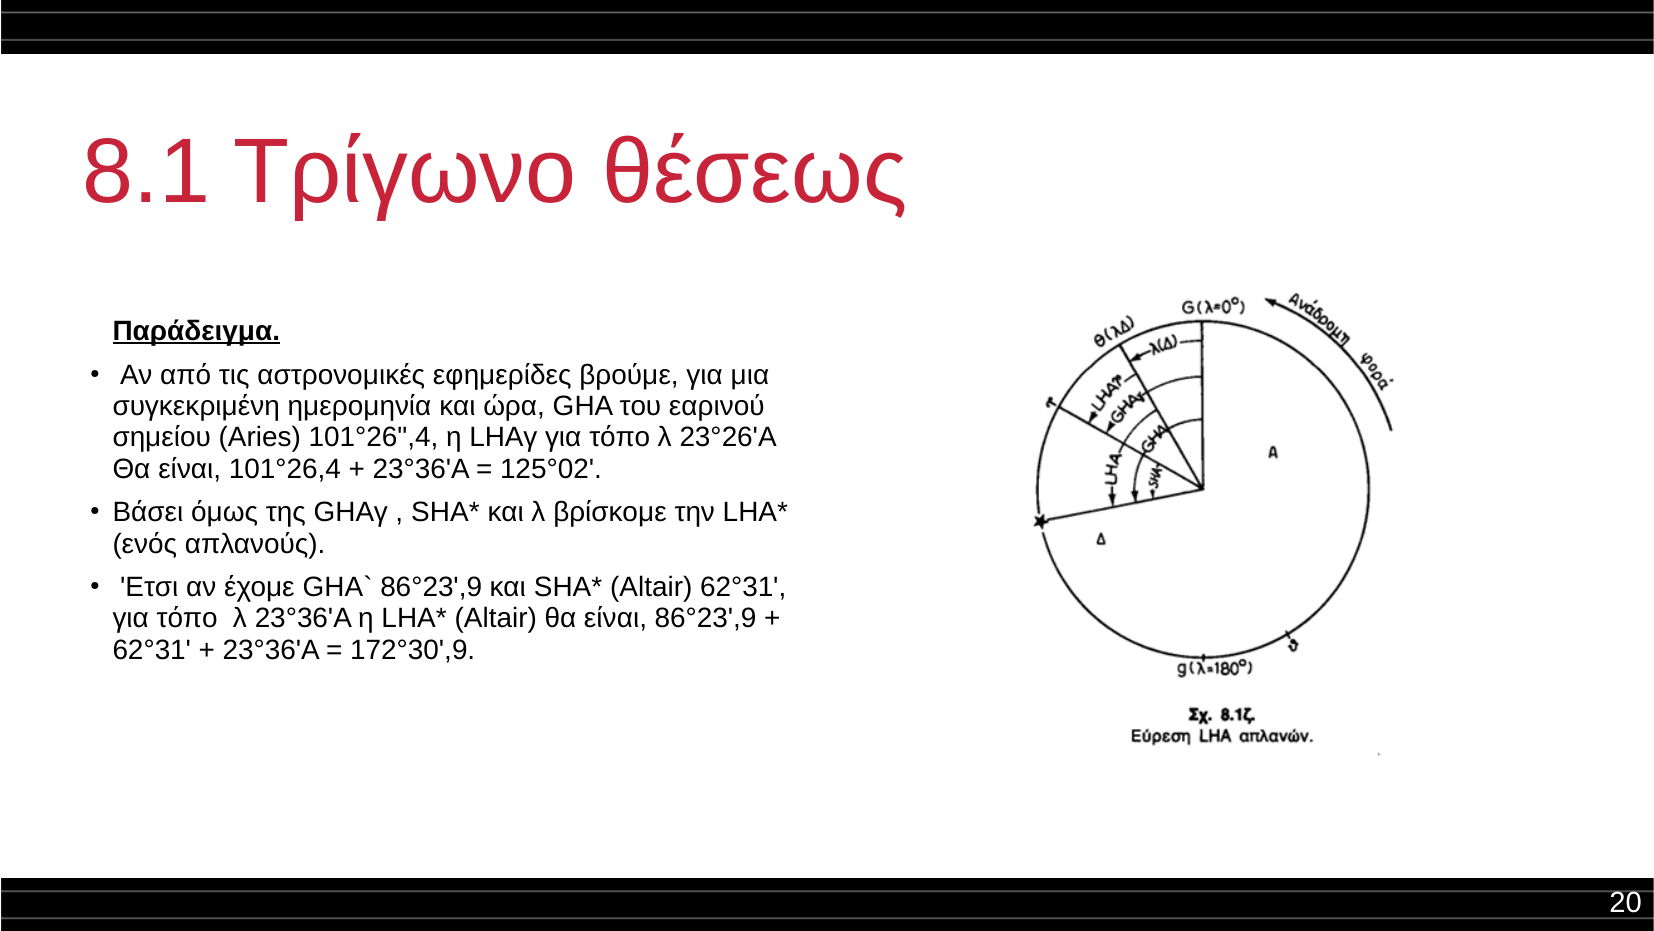

# 8.1 Τρίγωνο θέσεως
Παράδειγμα.
 Αν από τις αστρονομικές εφημερίδες βρούμε, για μια συγκεκριμένη ημερομηνία και ώρα, GHA του εαρινού σημείου (Aries) 101°26",4, η LΗΑγ για τόπο λ 23°26'Α Θα είναι, 101°26,4 + 23°36'Α = 125°02'.
Βάσει όμως της GΗΑγ , SHA* και λ βρίσκομε την LΗΑ* (ενός απλανούς).
 'Ετσι αν έχομε GHA` 86°23',9 και SHA* (Altair) 62°31', για τόπο λ 23°36'Α η LΗΑ* (Altair) θα είναι, 86°23',9 + 62°31' + 23°36'Α = 172°30',9.